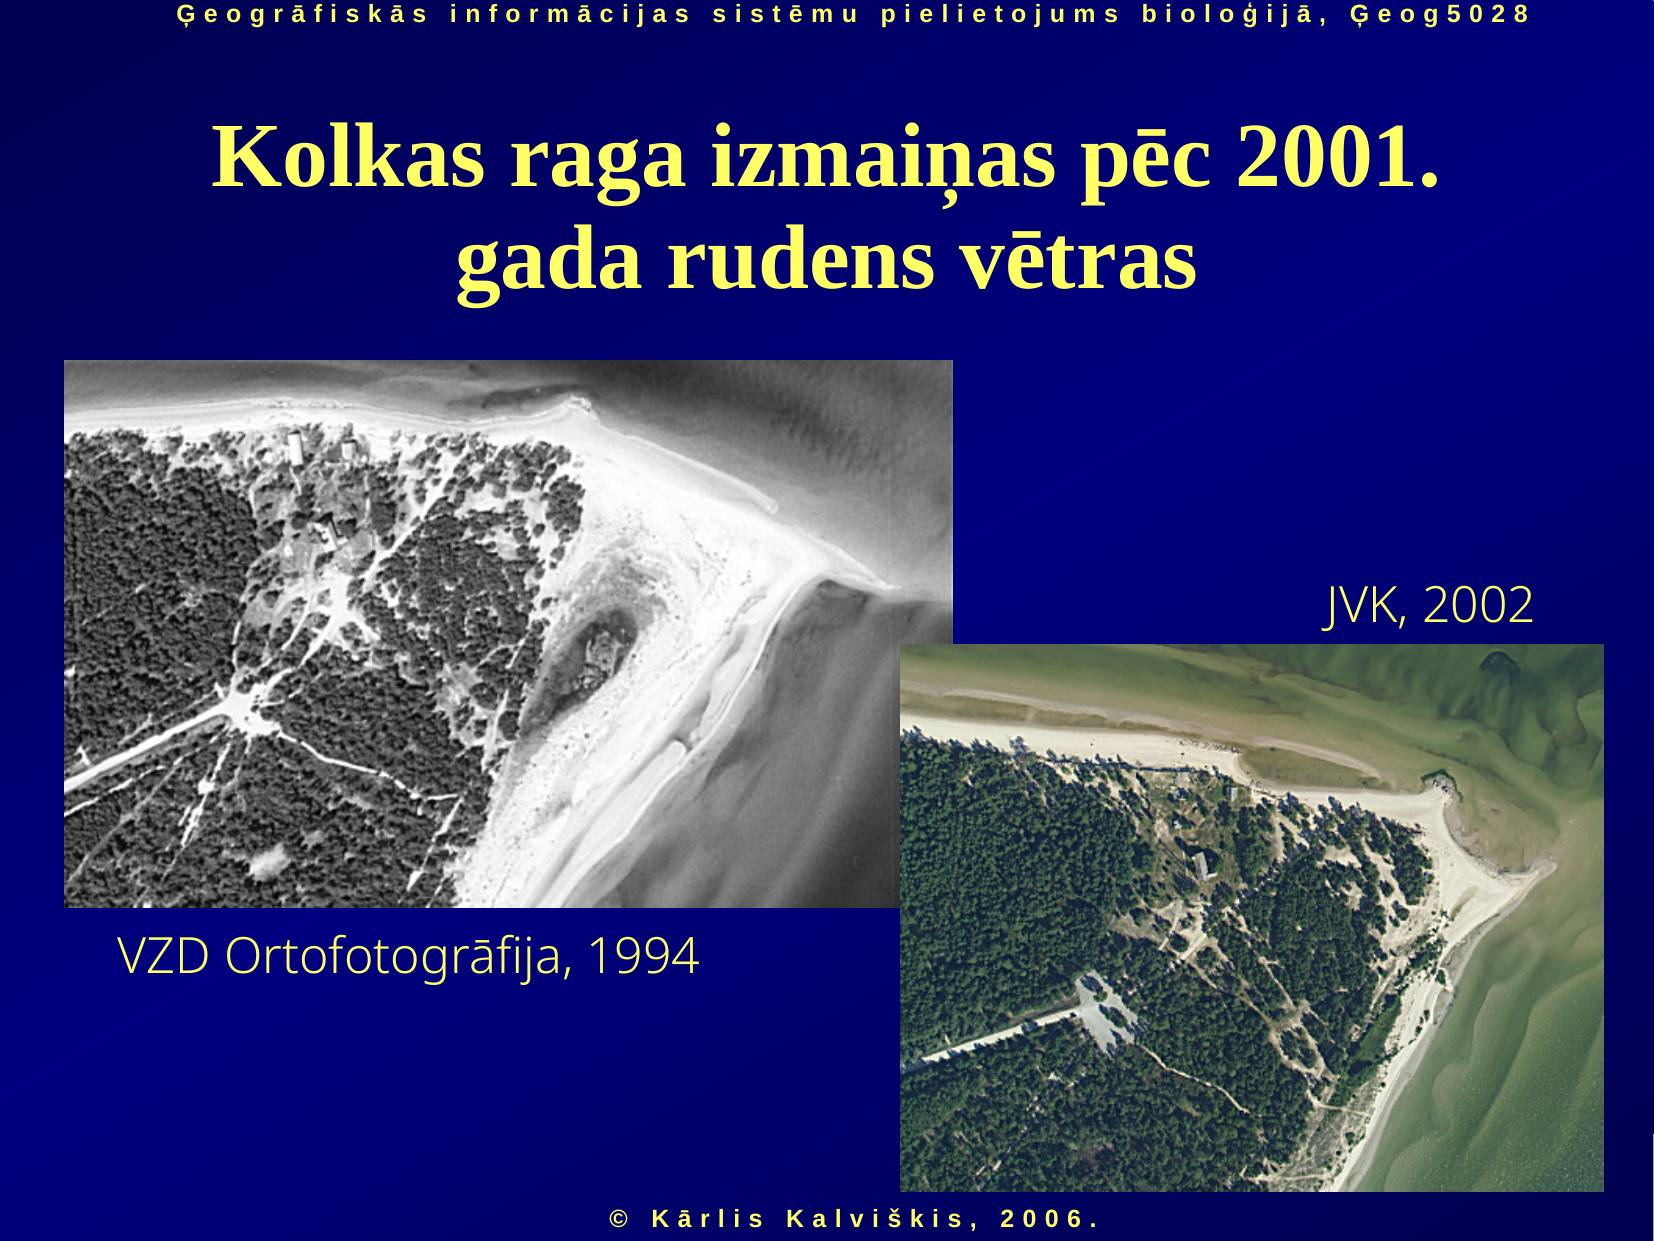

# Kolkas raga izmaiņas pēc 2001. gada rudens vētras
JVK, 2002
VZD Ortofotogrāfija, 1994